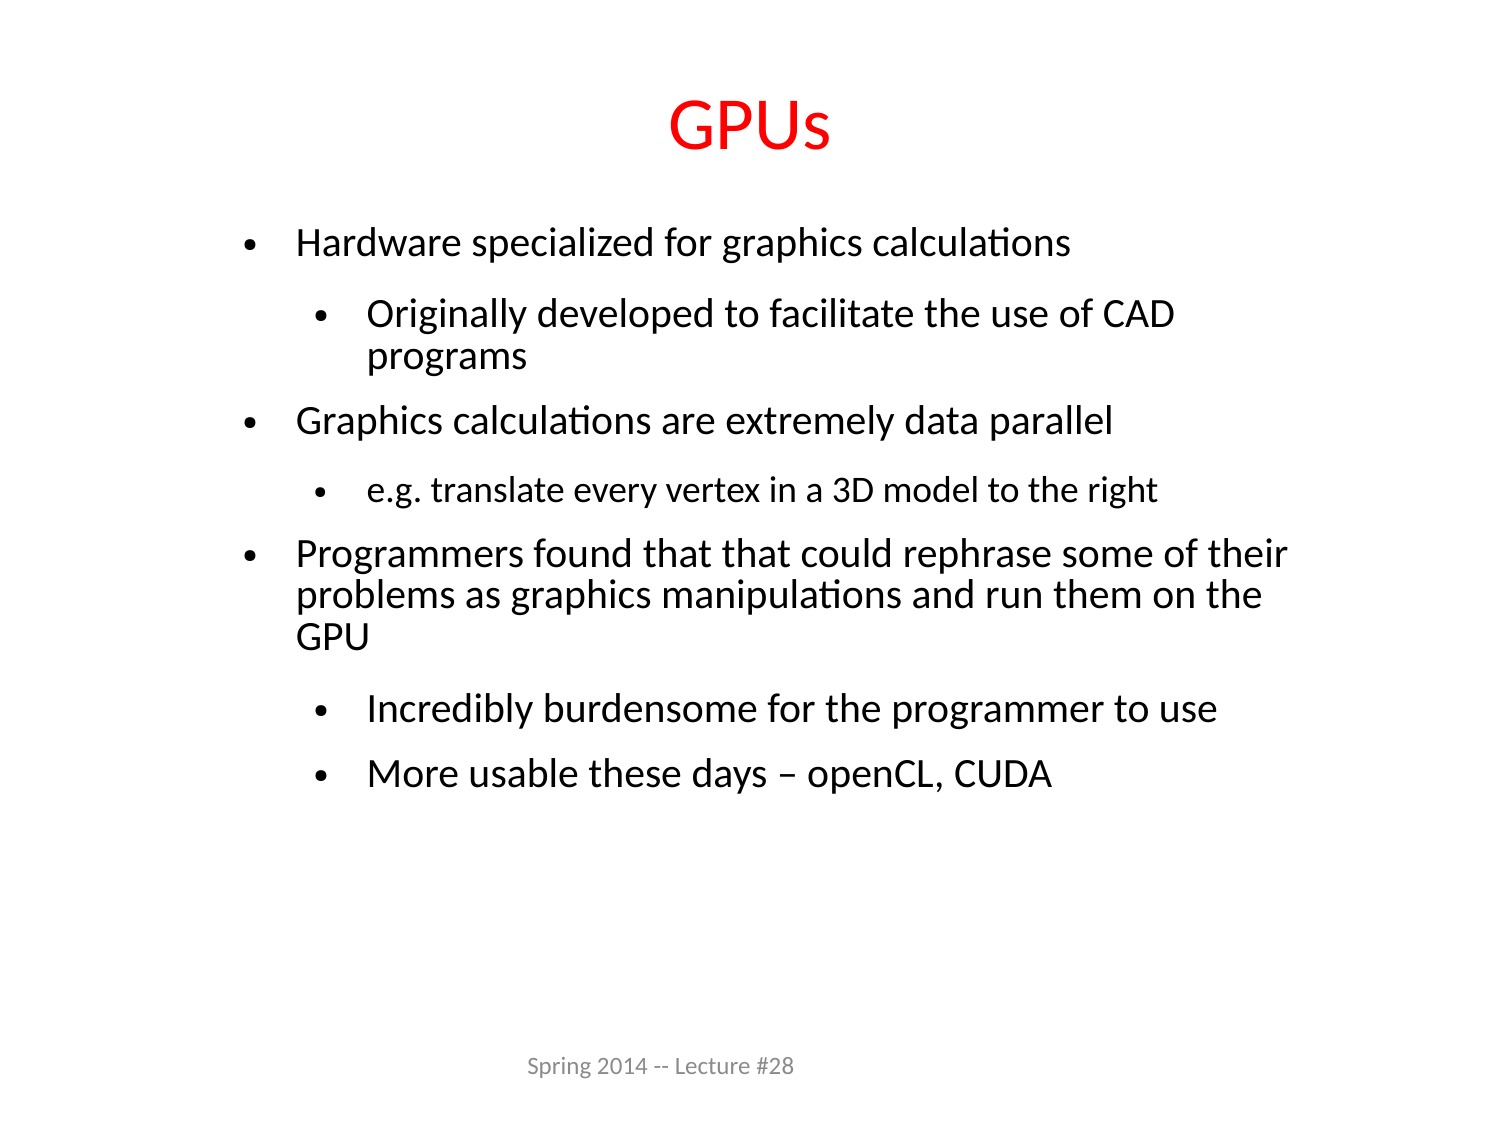

# GPUs
Hardware specialized for graphics calculations
Originally developed to facilitate the use of CAD programs
Graphics calculations are extremely data parallel
e.g. translate every vertex in a 3D model to the right
Programmers found that that could rephrase some of their problems as graphics manipulations and run them on the GPU
Incredibly burdensome for the programmer to use
More usable these days – openCL, CUDA